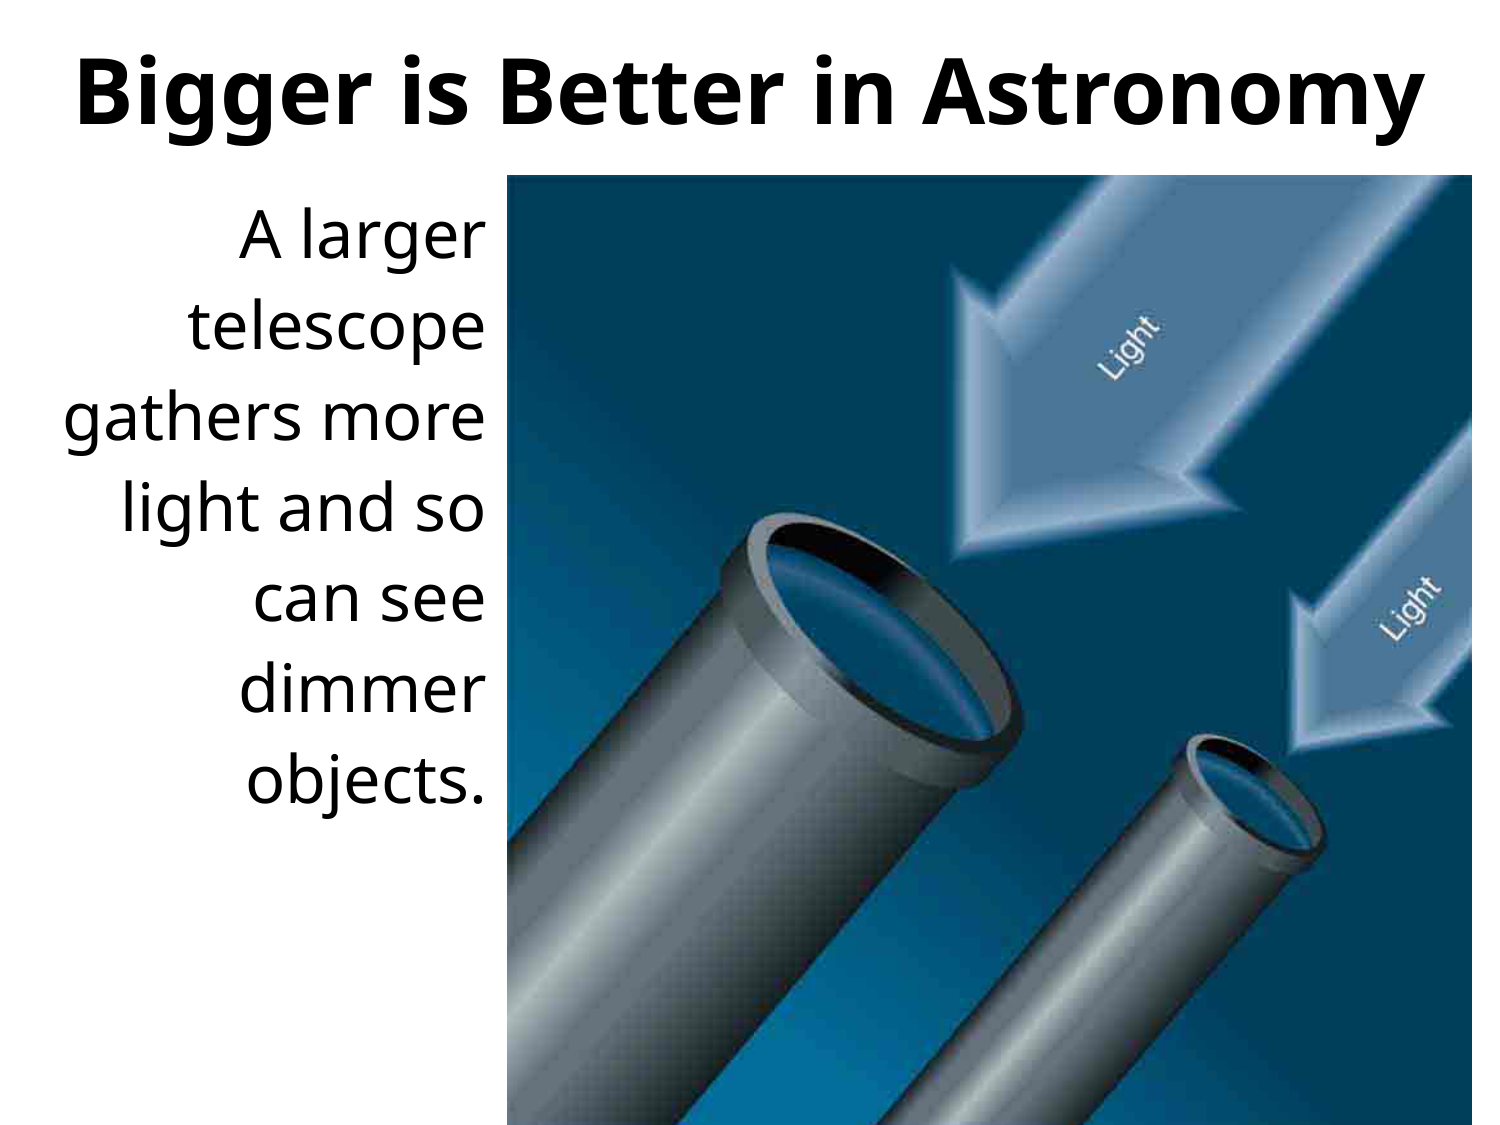

# Bigger is Better in Astronomy
A larger telescope gathers more light and so can see dimmer objects.